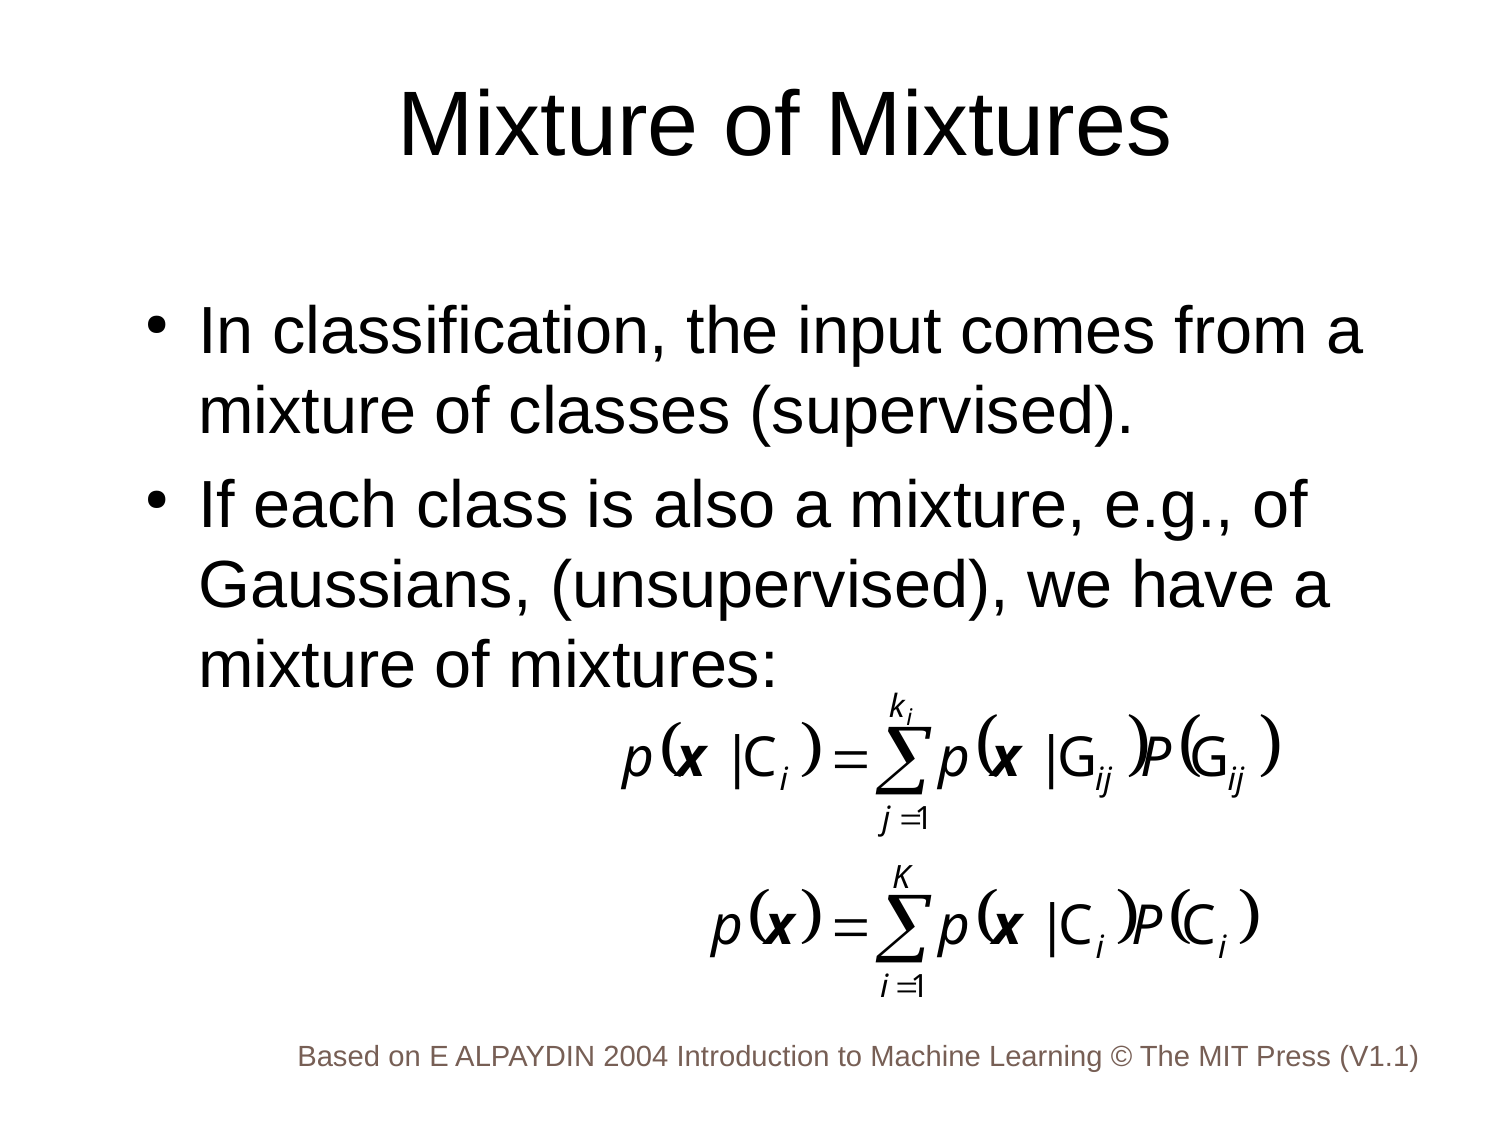

# Mixture of Mixtures
8
In classification, the input comes from a mixture of classes (supervised).
If each class is also a mixture, e.g., of Gaussians, (unsupervised), we have a mixture of mixtures:
Based on E ALPAYDIN 2004 Introduction to Machine Learning © The MIT Press (V1.1)